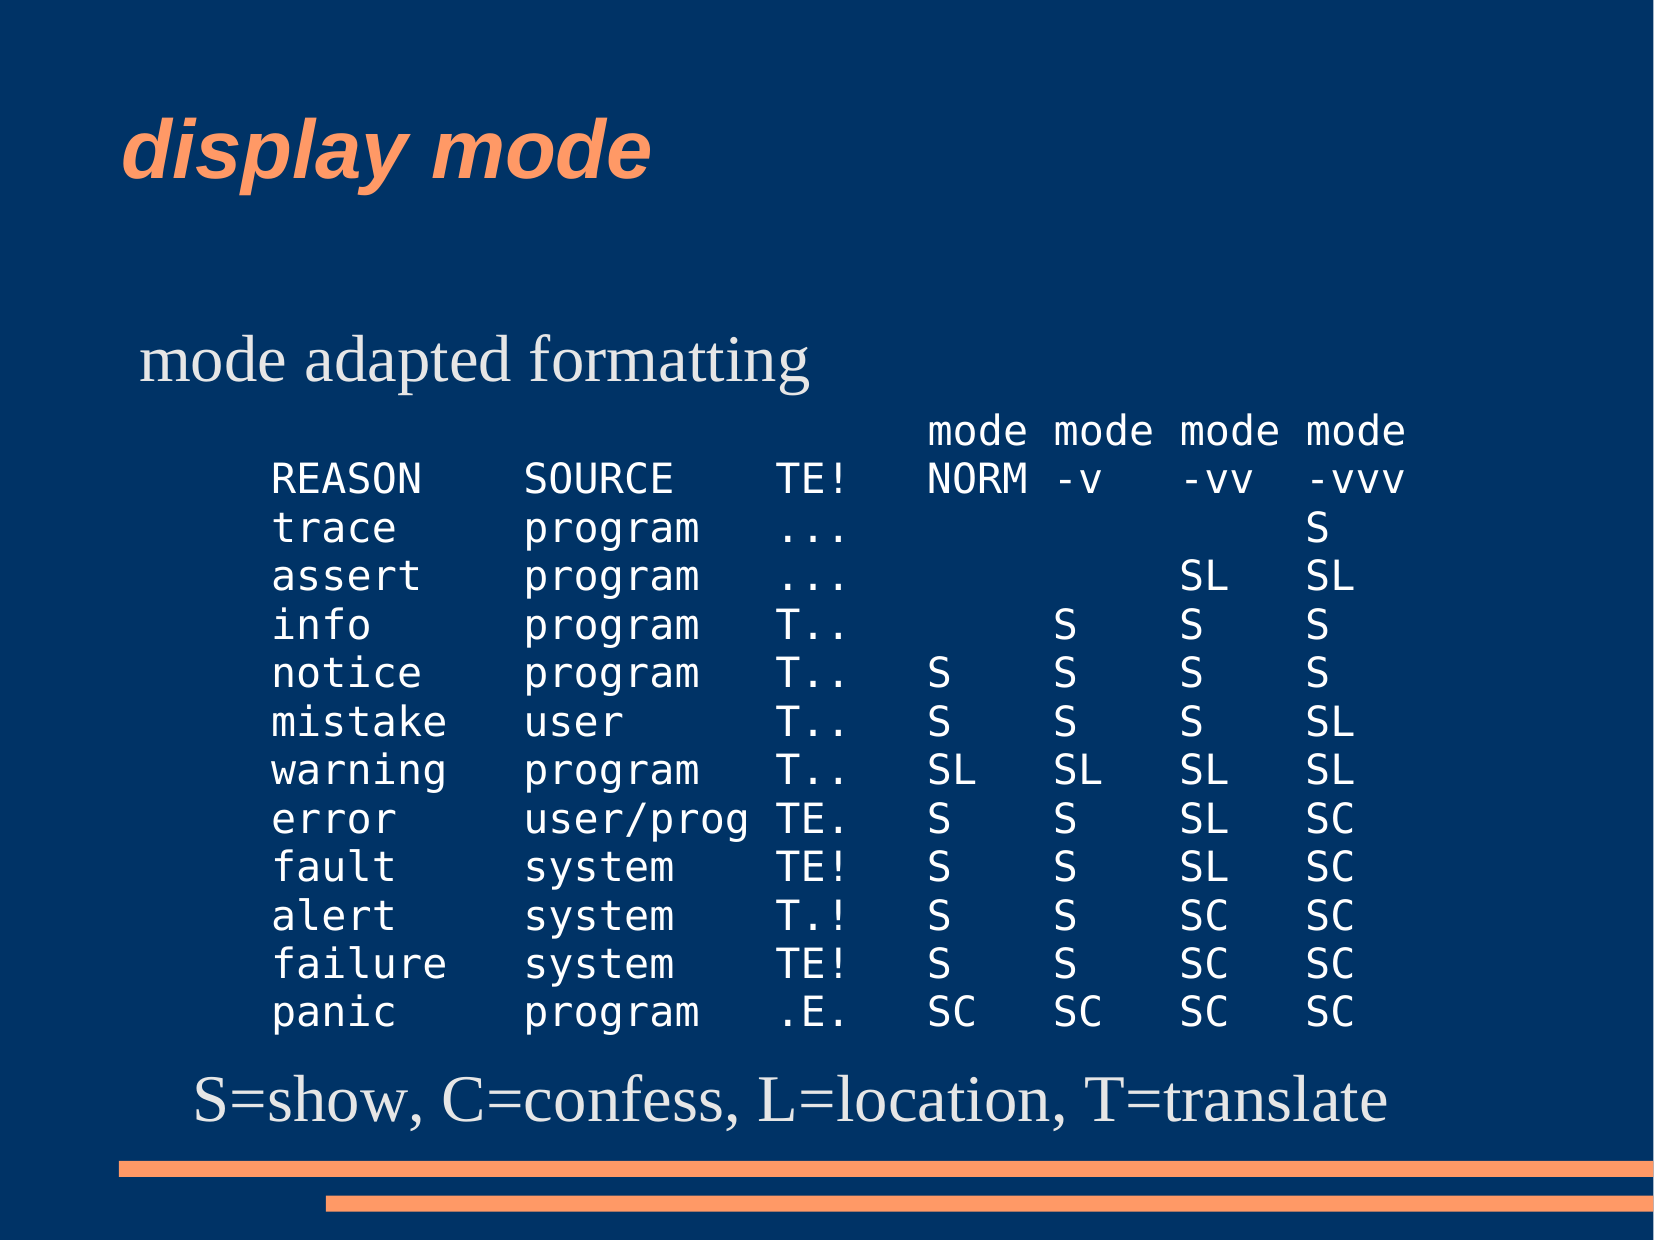

# display mode
mode adapted formatting
S=show, C=confess, L=location, T=translate
 mode mode mode mode
 REASON SOURCE TE! NORM -v -vv -vvv
 trace program ... S
 assert program ... SL SL
 info program T.. S S S
 notice program T.. S S S S
 mistake user T.. S S S SL
 warning program T.. SL SL SL SL
 error user/prog TE. S S SL SC
 fault system TE! S S SL SC
 alert system T.! S S SC SC
 failure system TE! S S SC SC
 panic program .E. SC SC SC SC